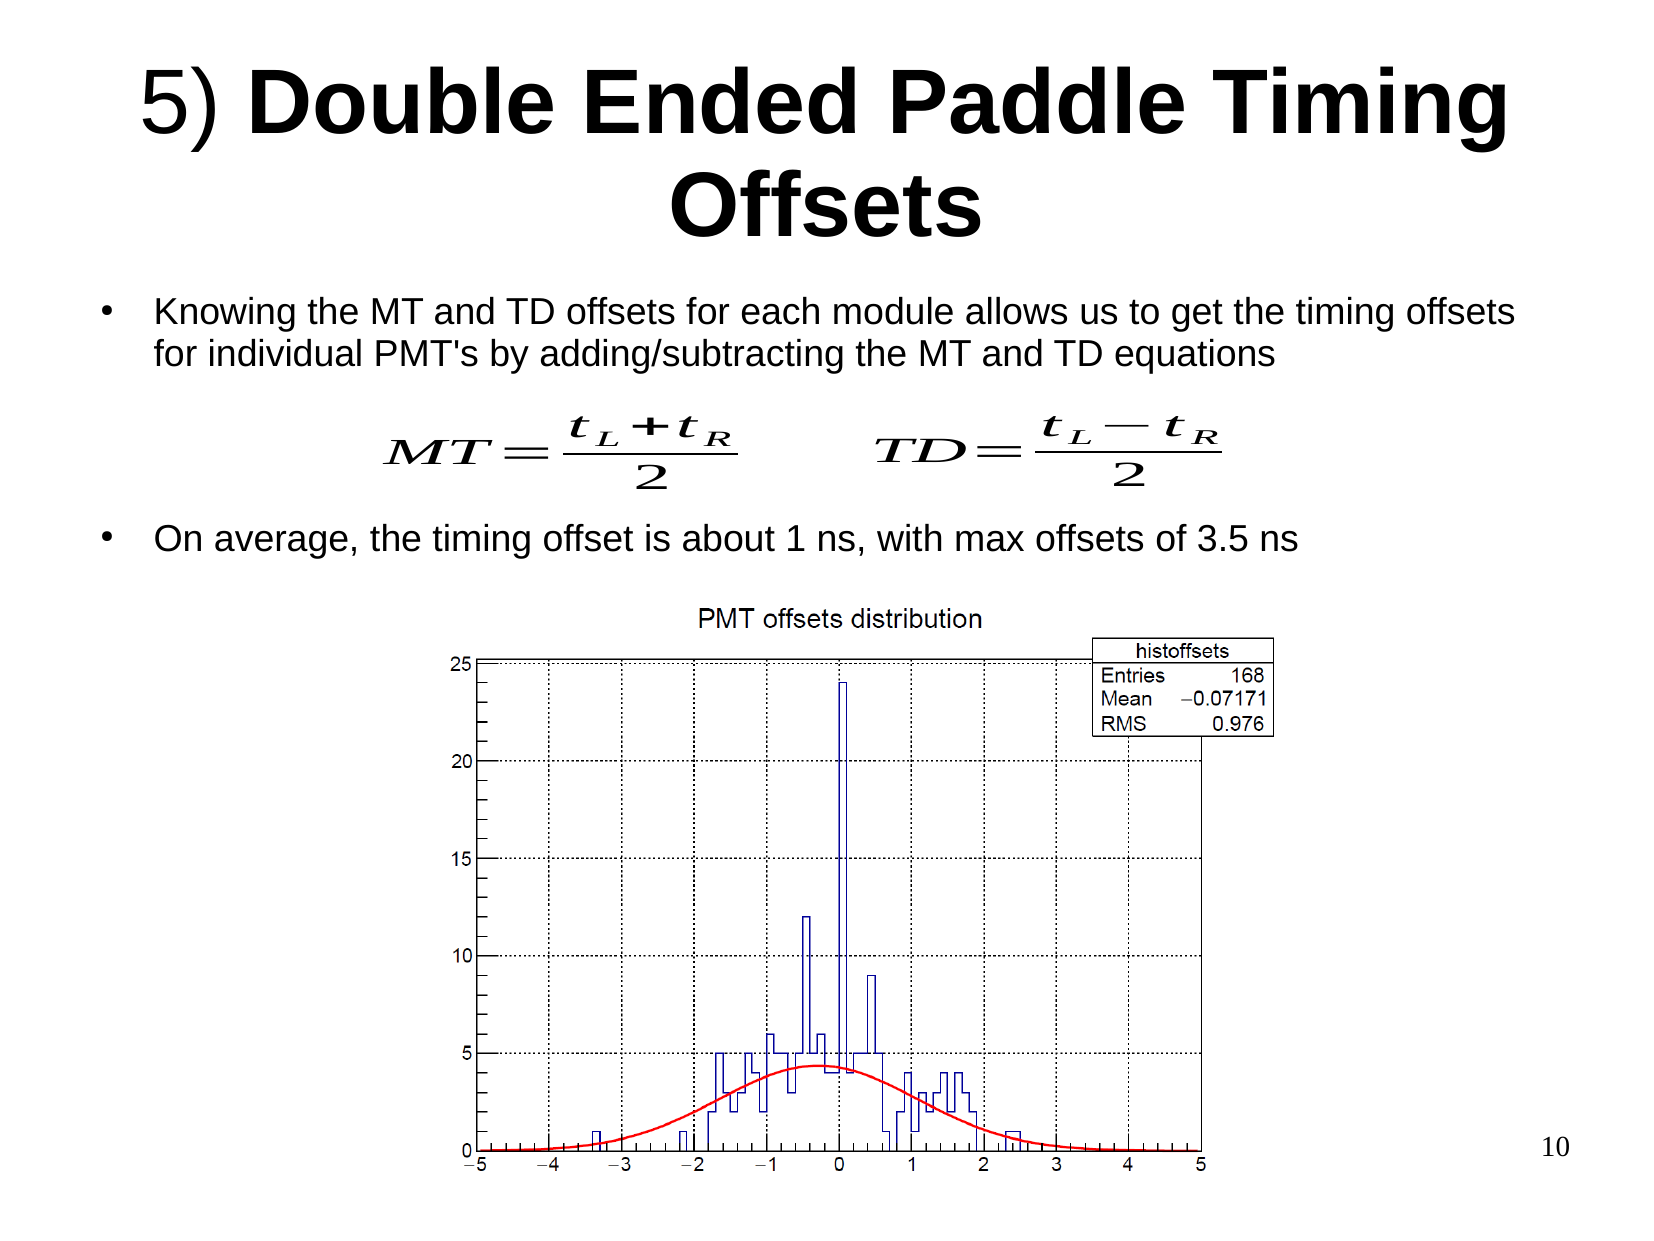

# 5) Double Ended Paddle Timing Offsets
Knowing the MT and TD offsets for each module allows us to get the timing offsets for individual PMT's by adding/subtracting the MT and TD equations
On average, the timing offset is about 1 ns, with max offsets of 3.5 ns
10